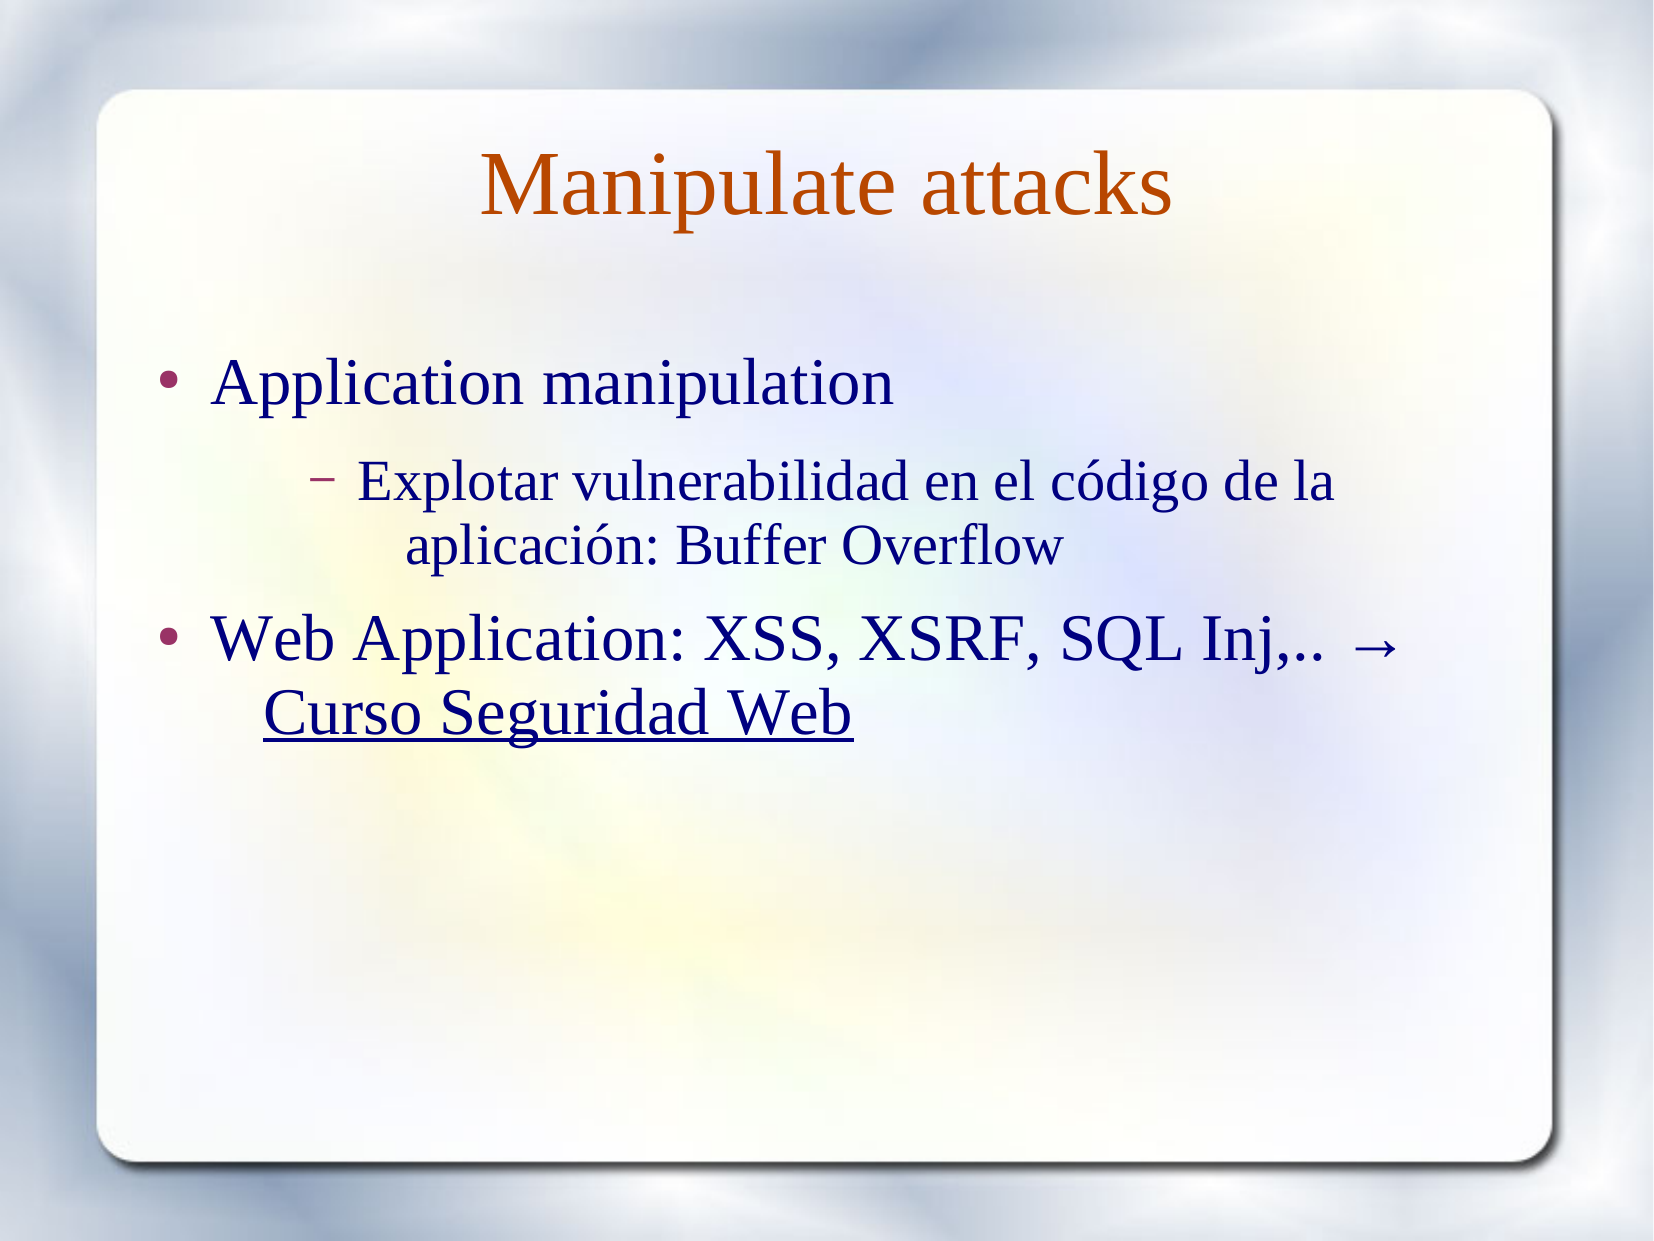

# Manipulate attacks
Application manipulation
Explotar vulnerabilidad en el código de la aplicación: Buffer Overflow
Web Application: XSS, XSRF, SQL Inj,.. → Curso Seguridad Web